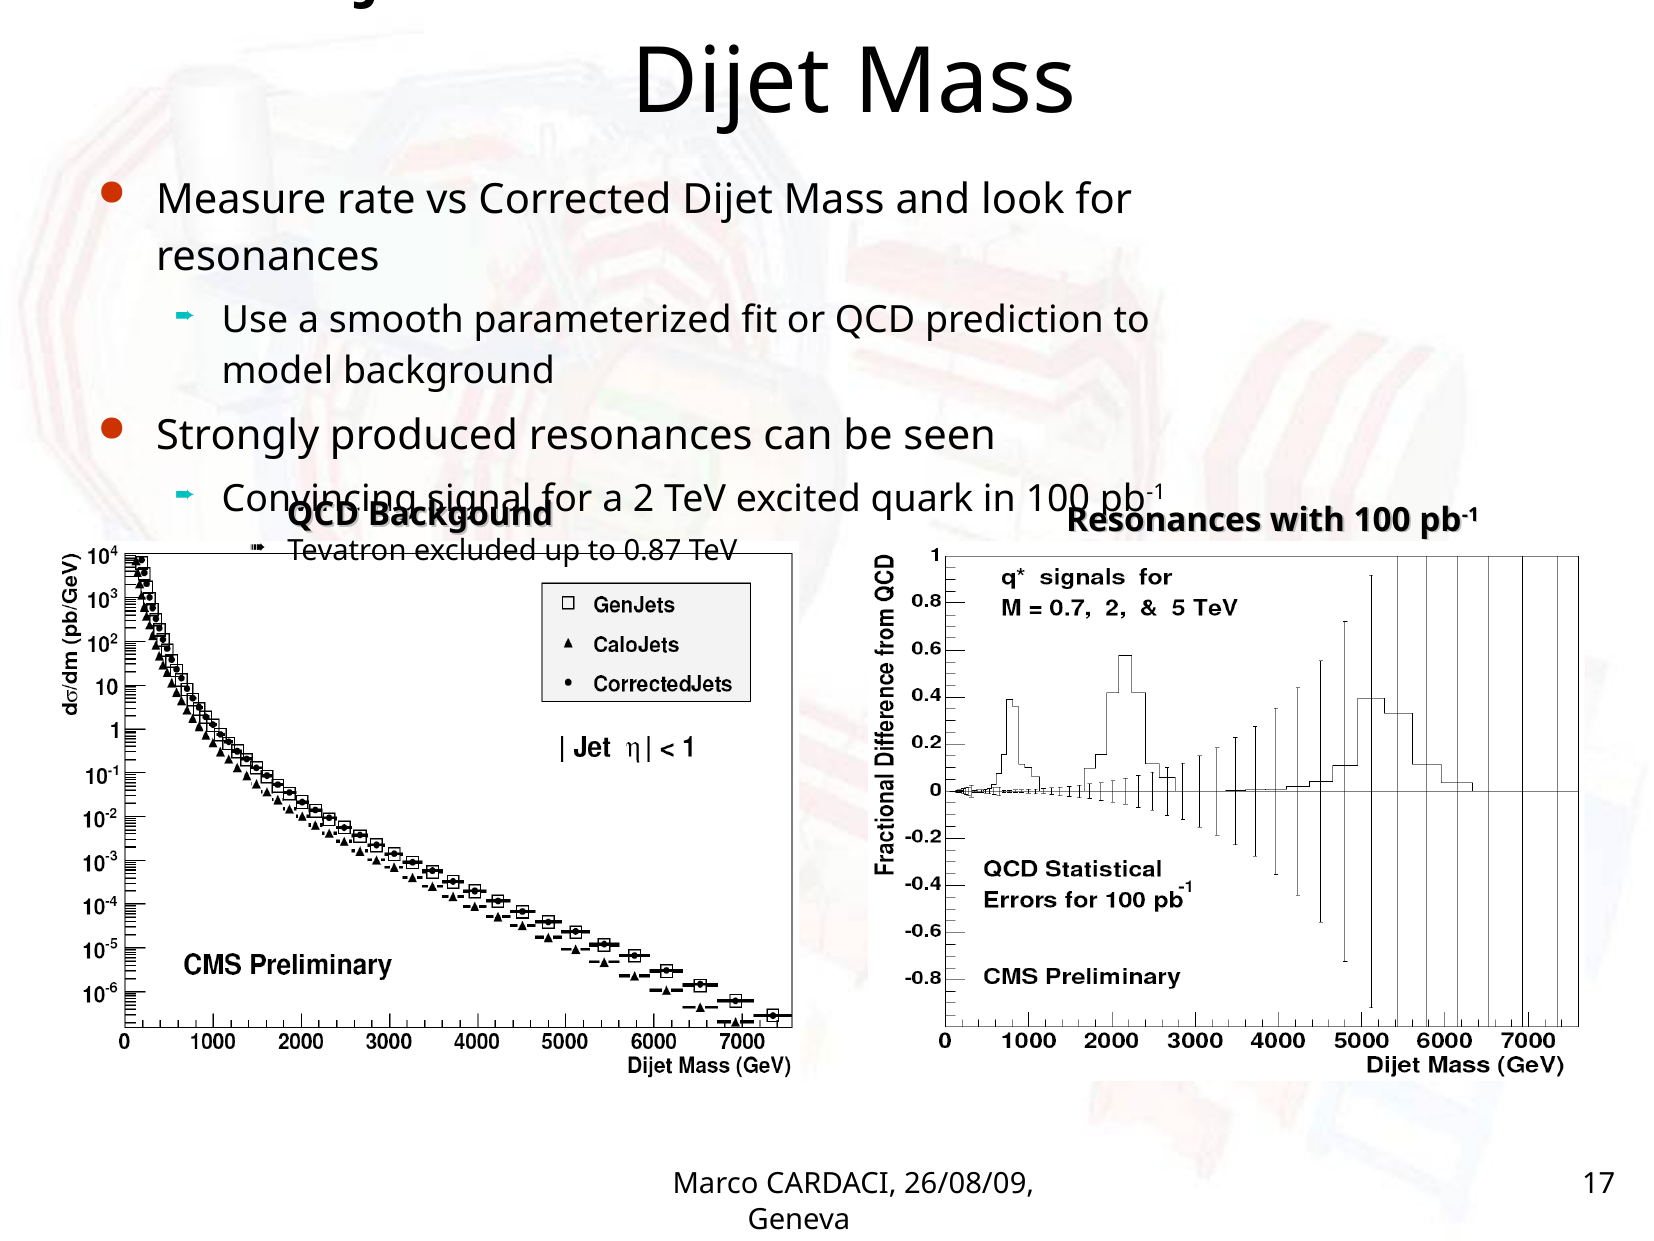

# Dijet Resonances in Rate vs Dijet Mass
Measure rate vs Corrected Dijet Mass and look for resonances
Use a smooth parameterized fit or QCD prediction to model background
Strongly produced resonances can be seen
Convincing signal for a 2 TeV excited quark in 100 pb-1
Tevatron excluded up to 0.87 TeV
QCD Backgound
Resonances with 100 pb-1
Marco CARDACI, 26/08/09, Geneva
17